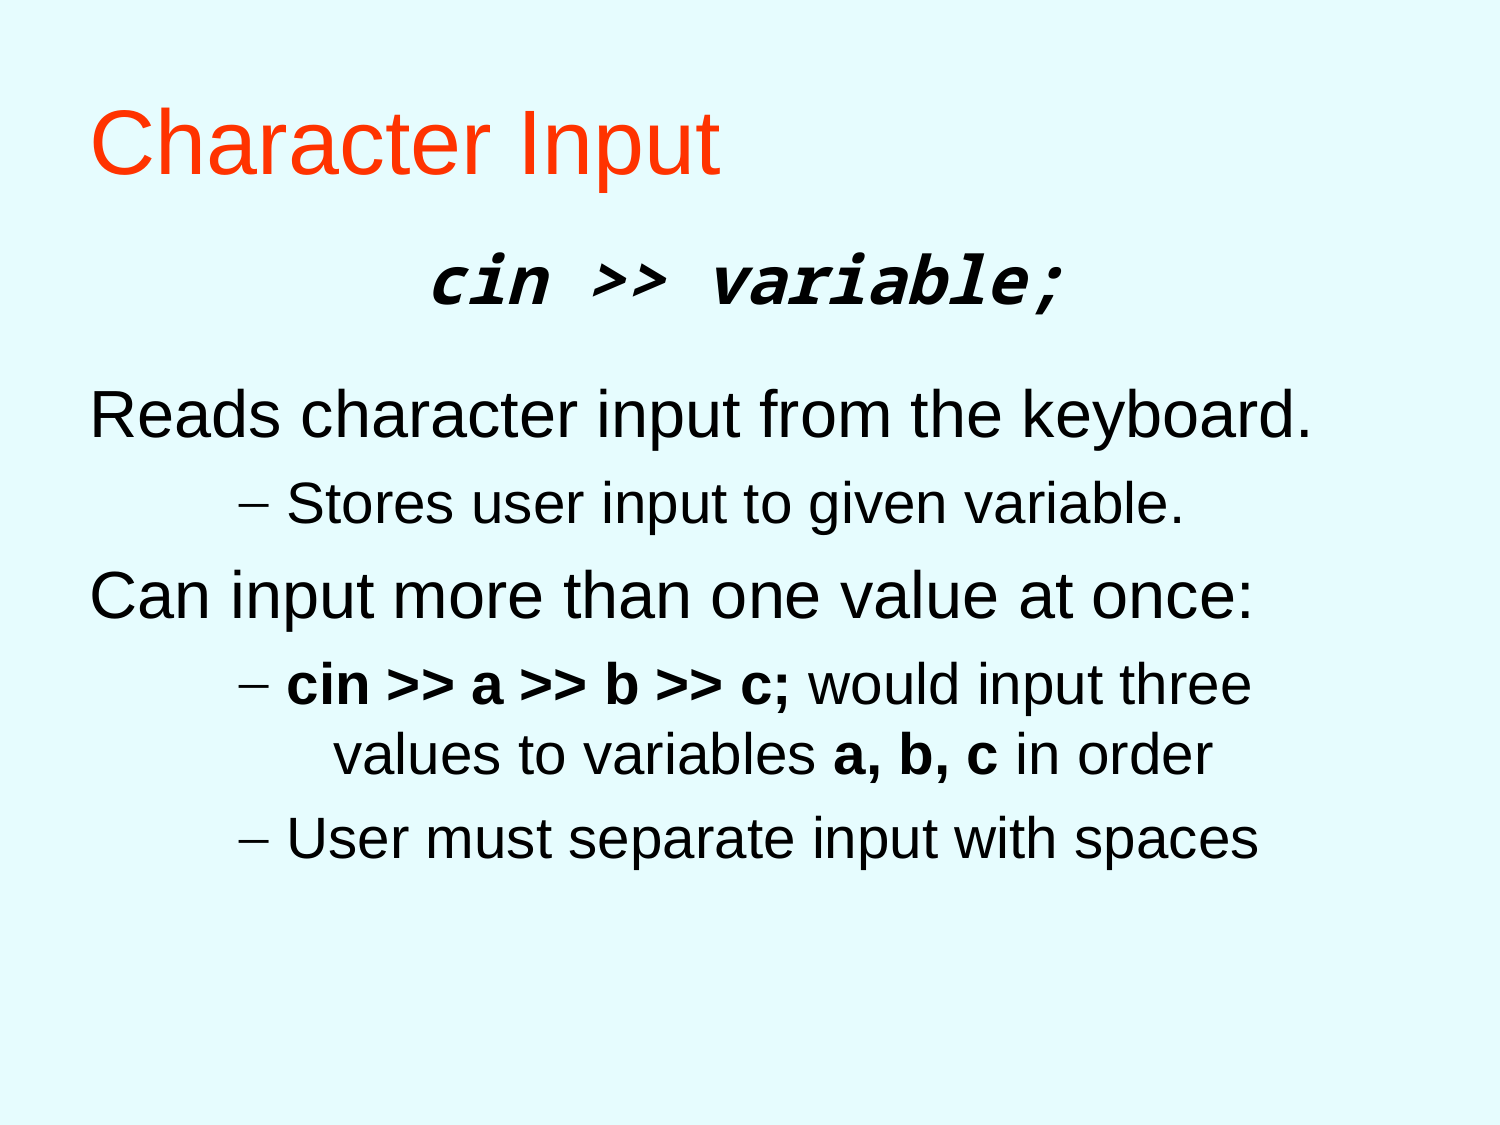

# Character Input
cin >> variable;
Reads character input from the keyboard.
Stores user input to given variable.
Can input more than one value at once:
cin >> a >> b >> c; would input three values to variables a, b, c in order
User must separate input with spaces